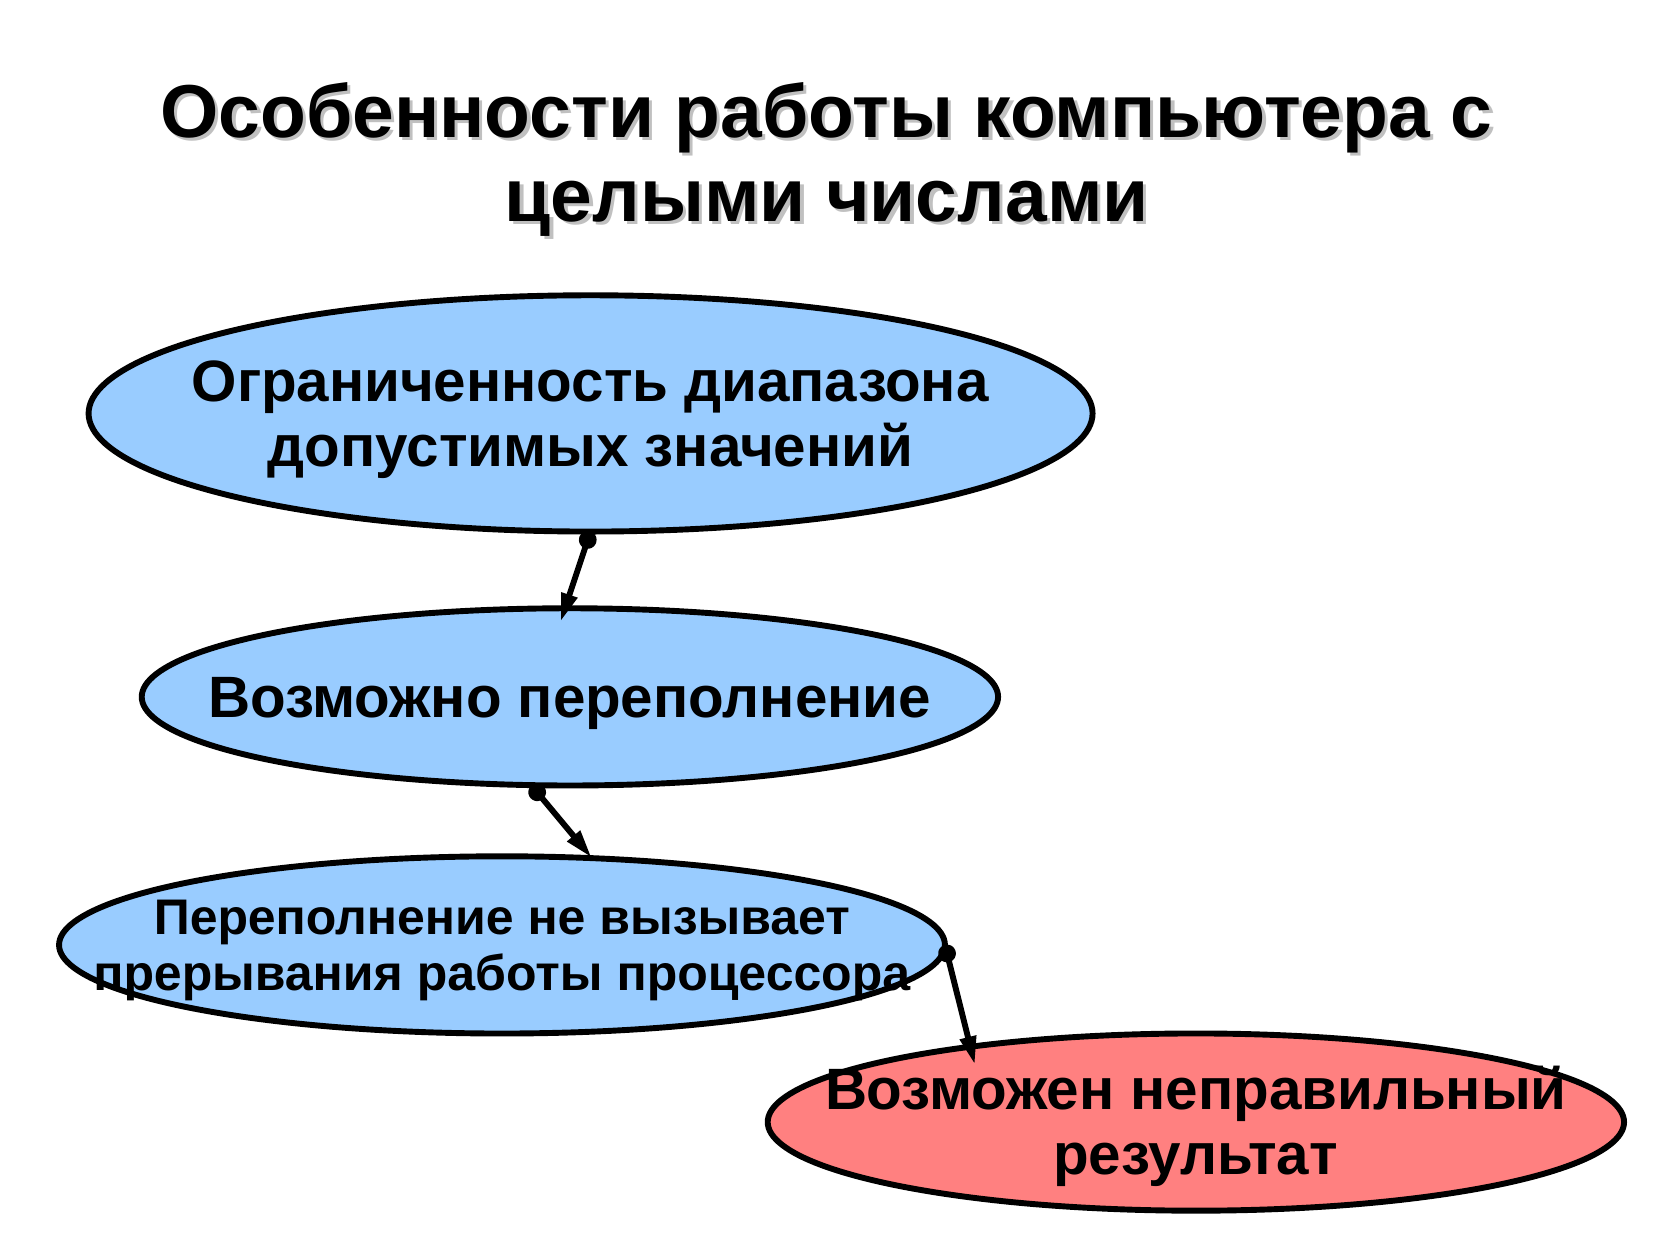

Особенности работы компьютера с целыми числами
Ограниченность диапазона
допустимых значений
Возможно переполнение
Переполнение не вызывает
прерывания работы процессора
Возможен неправильный
результат